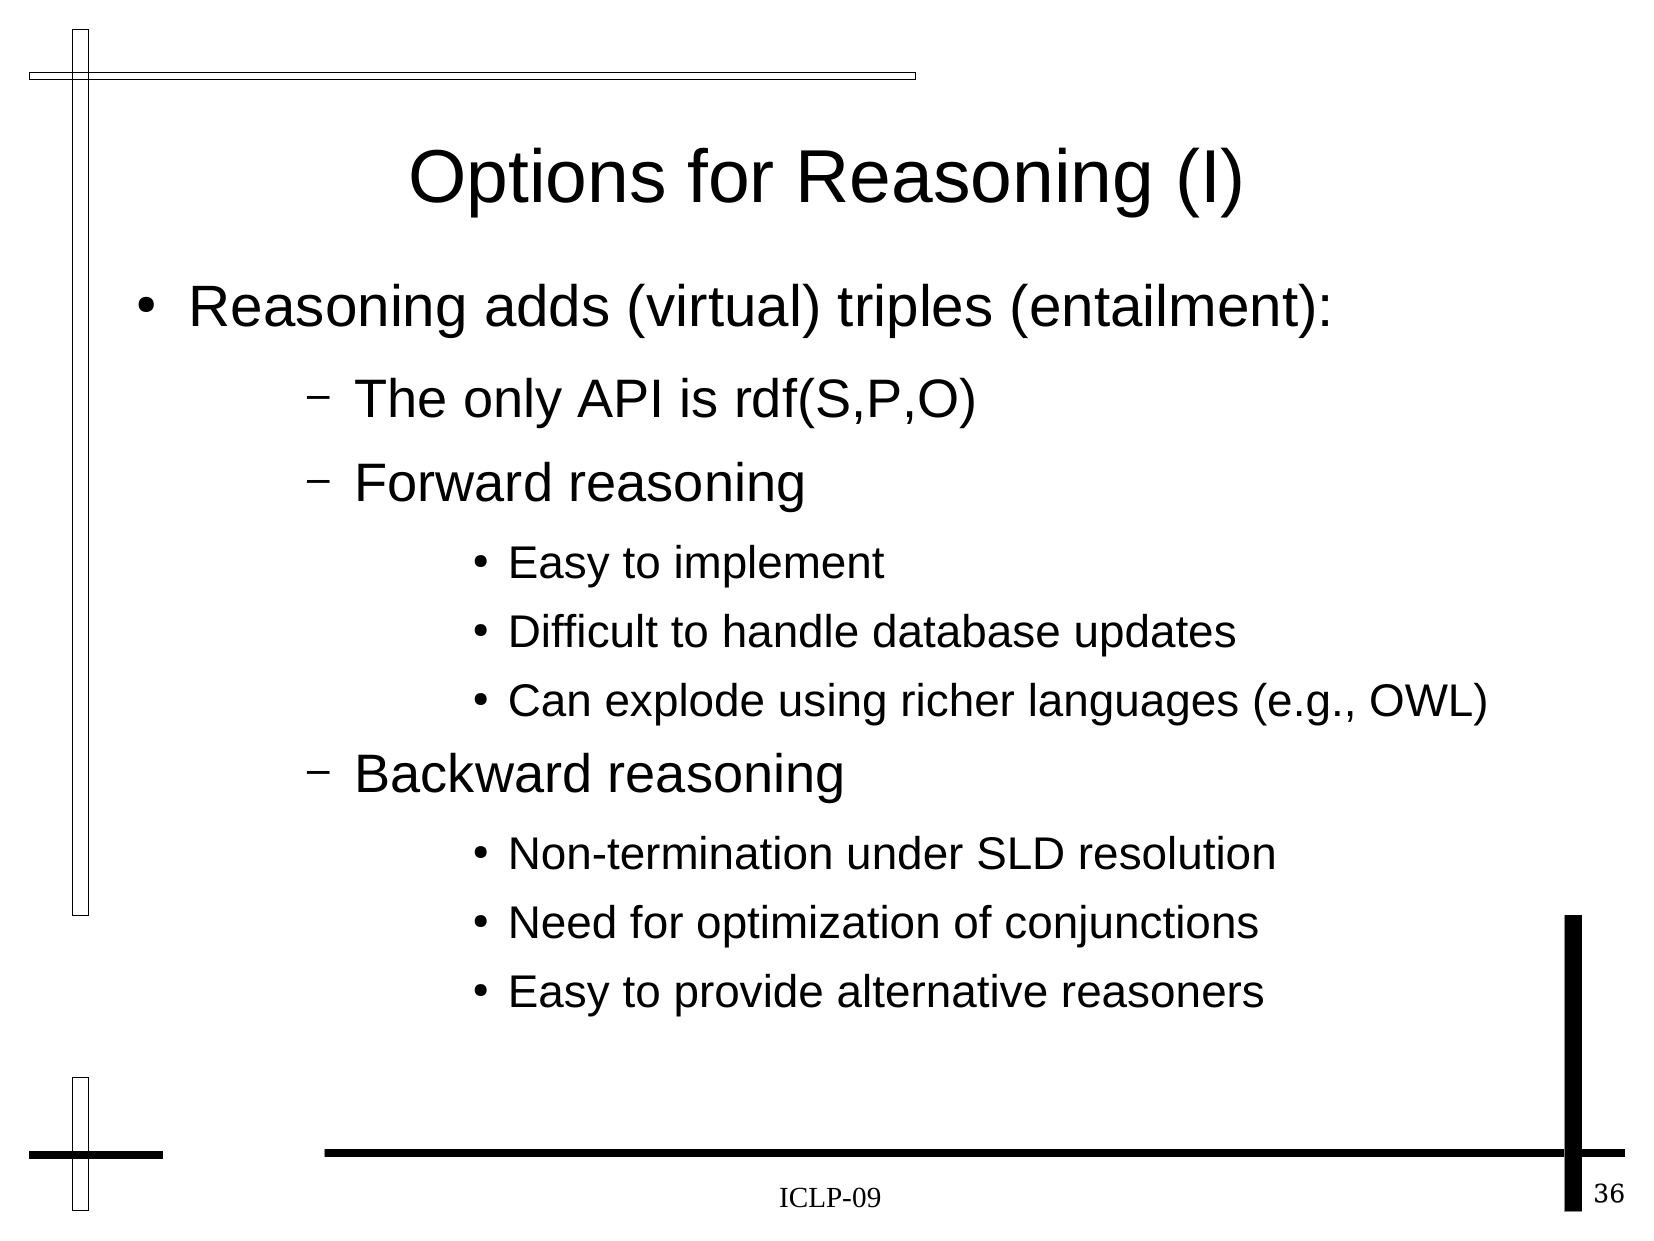

# Options for Reasoning (I)
Reasoning adds (virtual) triples (entailment):
The only API is rdf(S,P,O)
Forward reasoning
Easy to implement
Difficult to handle database updates
Can explode using richer languages (e.g., OWL)
Backward reasoning
Non-termination under SLD resolution
Need for optimization of conjunctions
Easy to provide alternative reasoners